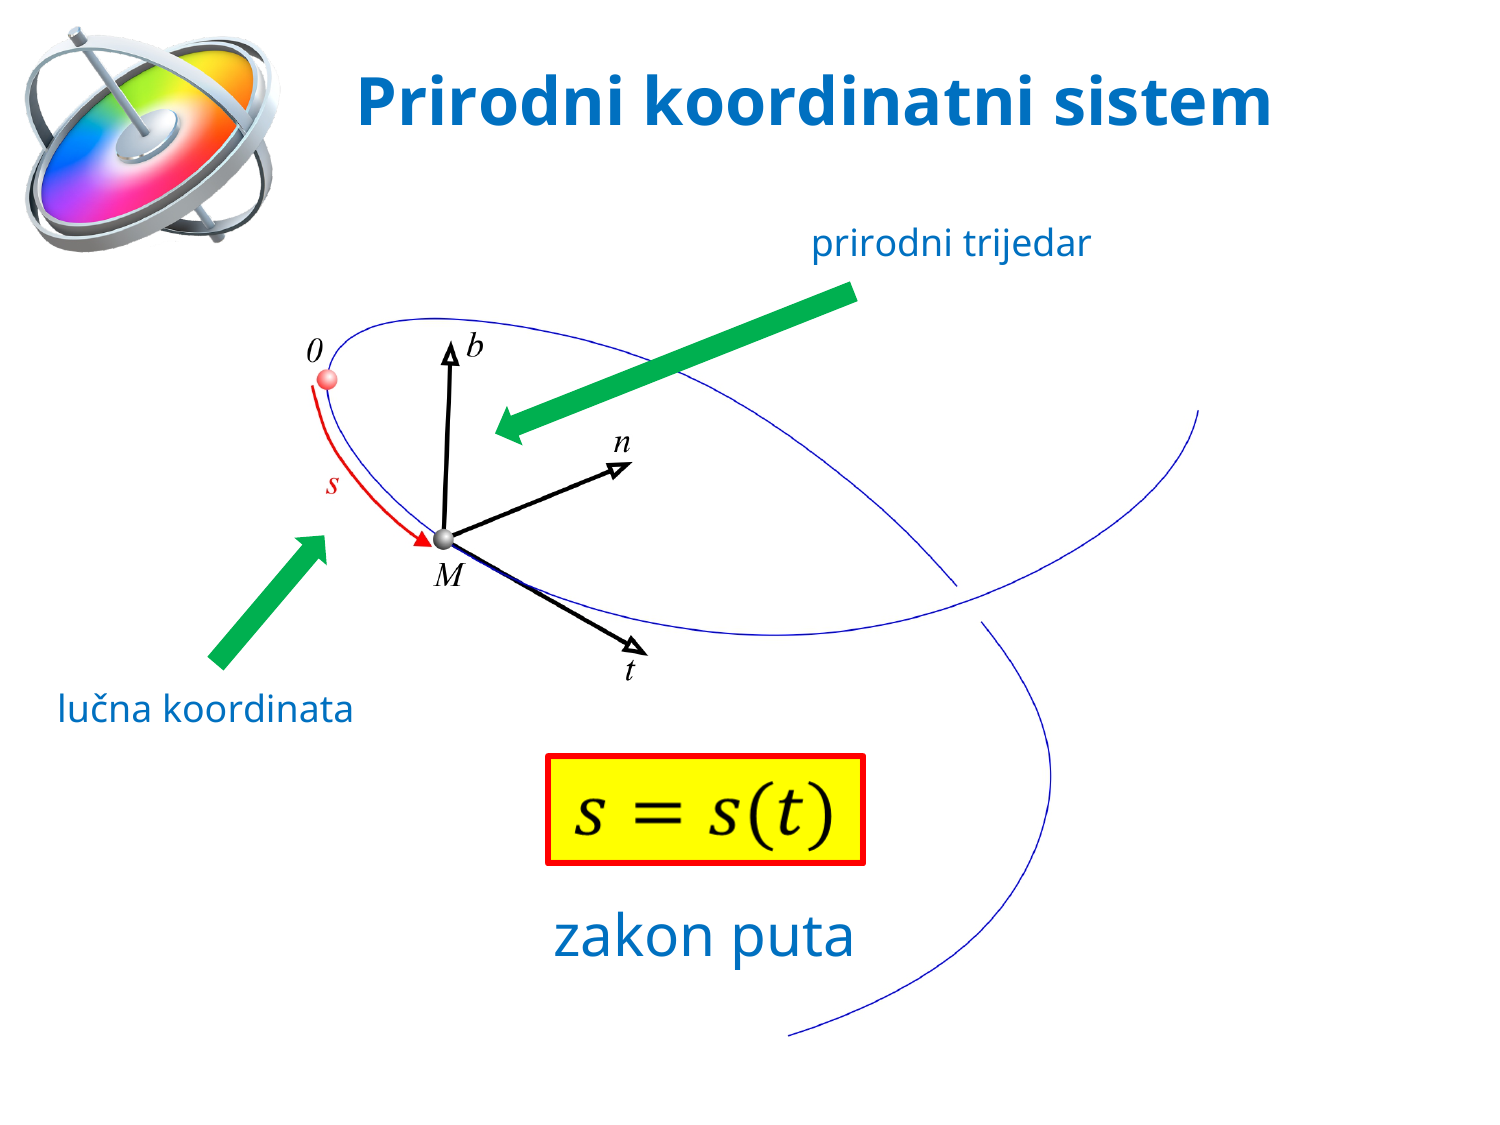

Prirodni koordinatni sistem
prirodni trijedar
lučna koordinata
zakon puta